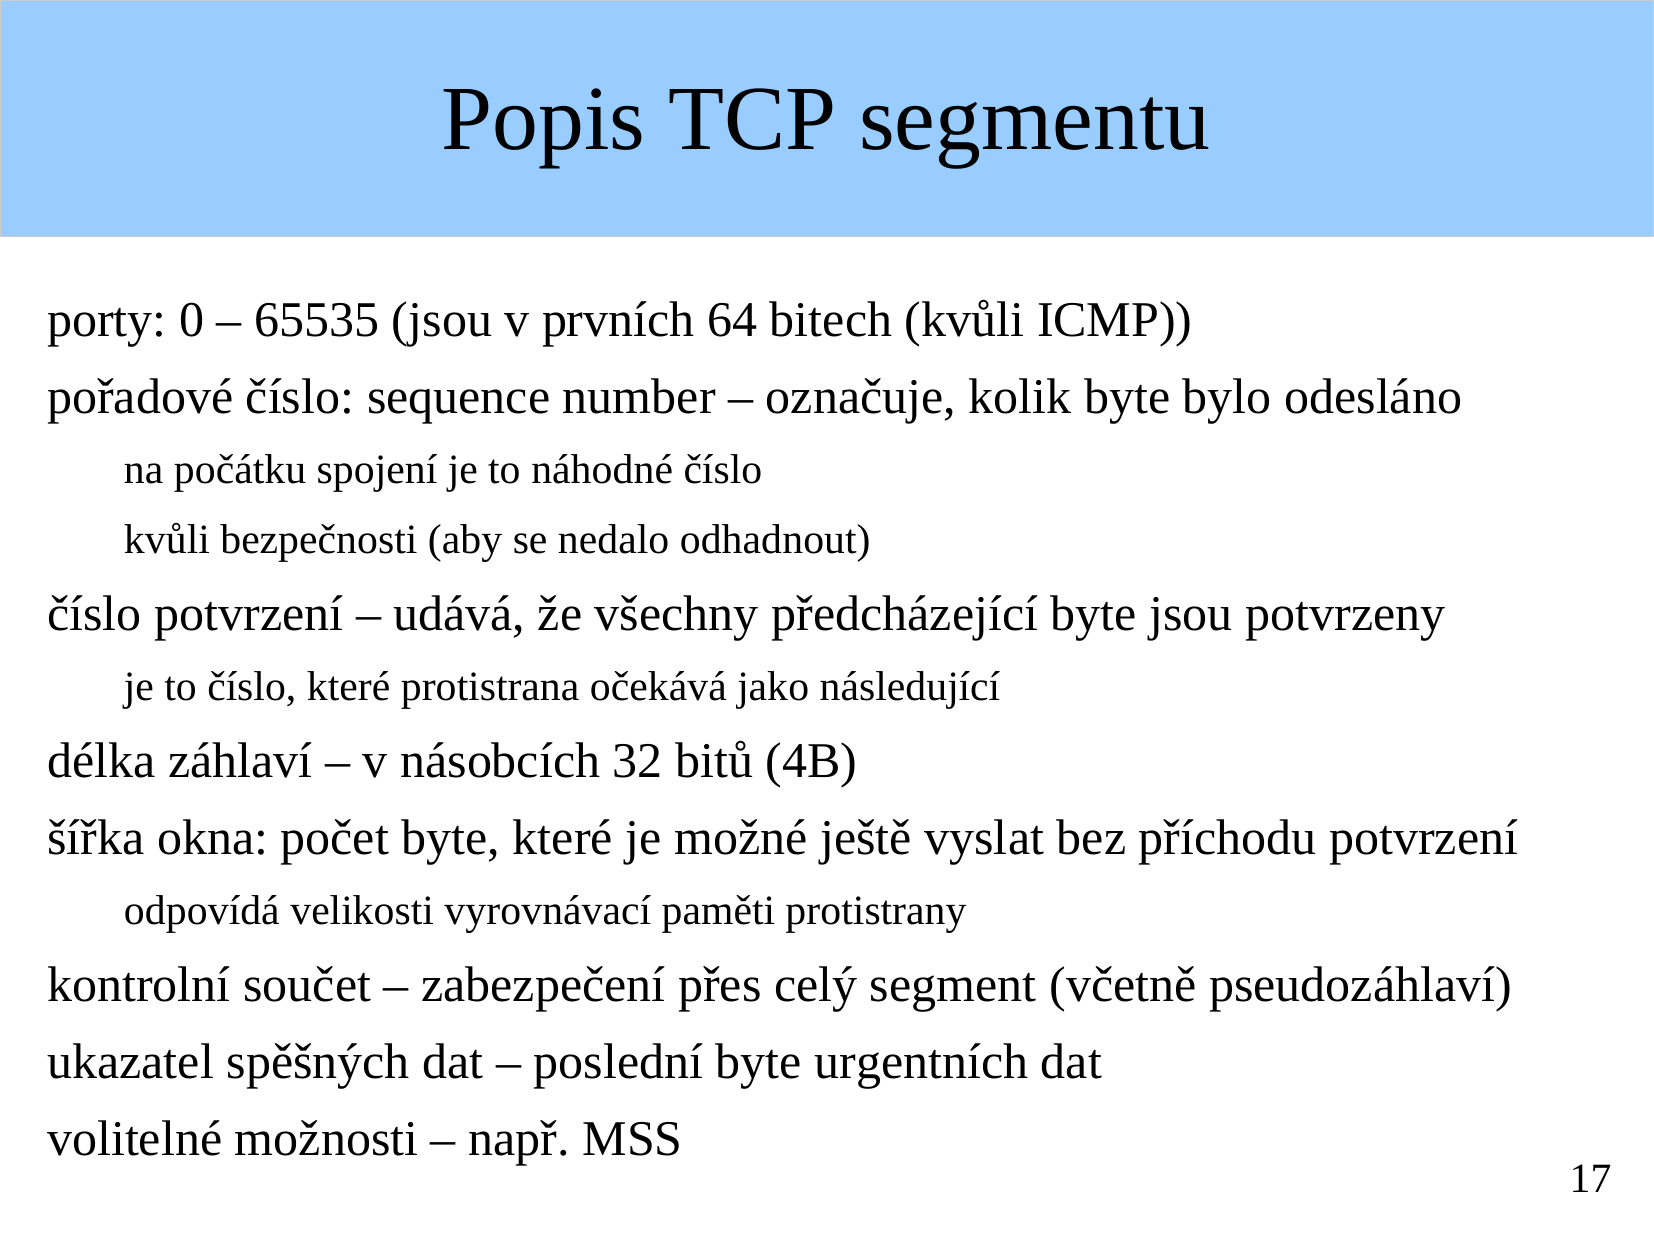

# Popis TCP segmentu
porty: 0 – 65535 (jsou v prvních 64 bitech (kvůli ICMP))
pořadové číslo: sequence number – označuje, kolik byte bylo odesláno
na počátku spojení je to náhodné číslo
kvůli bezpečnosti (aby se nedalo odhadnout)
číslo potvrzení – udává, že všechny předcházející byte jsou potvrzeny
je to číslo, které protistrana očekává jako následující
délka záhlaví – v násobcích 32 bitů (4B)
šířka okna: počet byte, které je možné ještě vyslat bez příchodu potvrzení
odpovídá velikosti vyrovnávací paměti protistrany
kontrolní součet – zabezpečení přes celý segment (včetně pseudozáhlaví)
ukazatel spěšných dat – poslední byte urgentních dat
volitelné možnosti – např. MSS